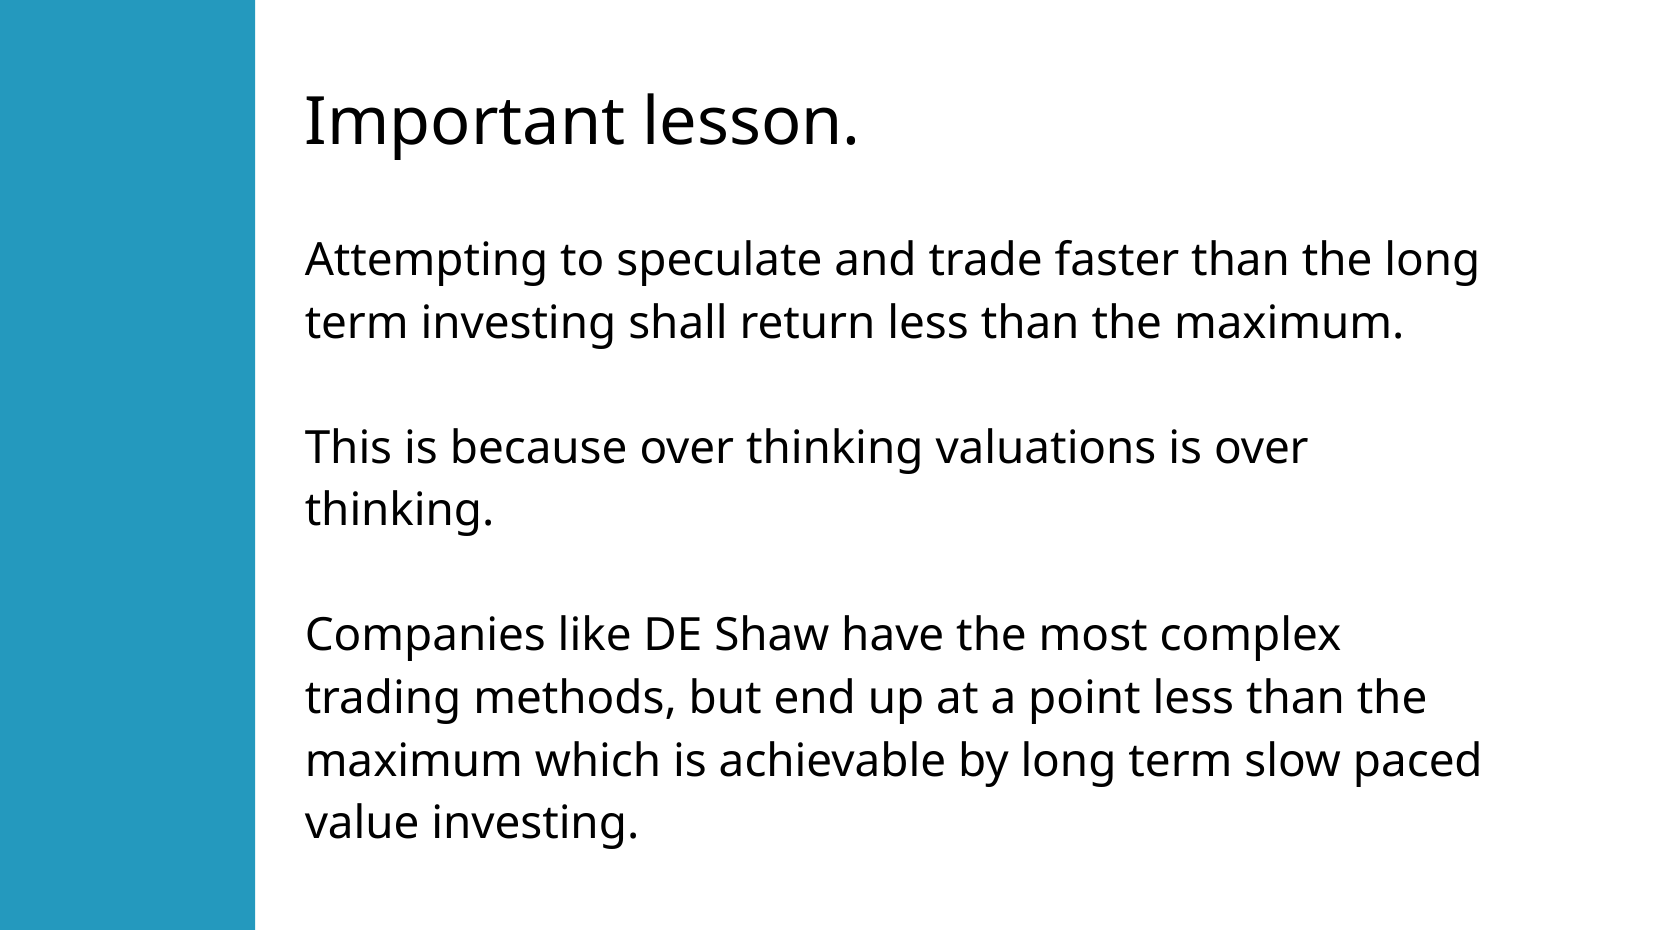

# Important lesson. Attempting to speculate and trade faster than the long term investing shall return less than the maximum. This is because over thinking valuations is over thinking. Companies like DE Shaw have the most complex trading methods, but end up at a point less than the maximum which is achievable by long term slow paced value investing.